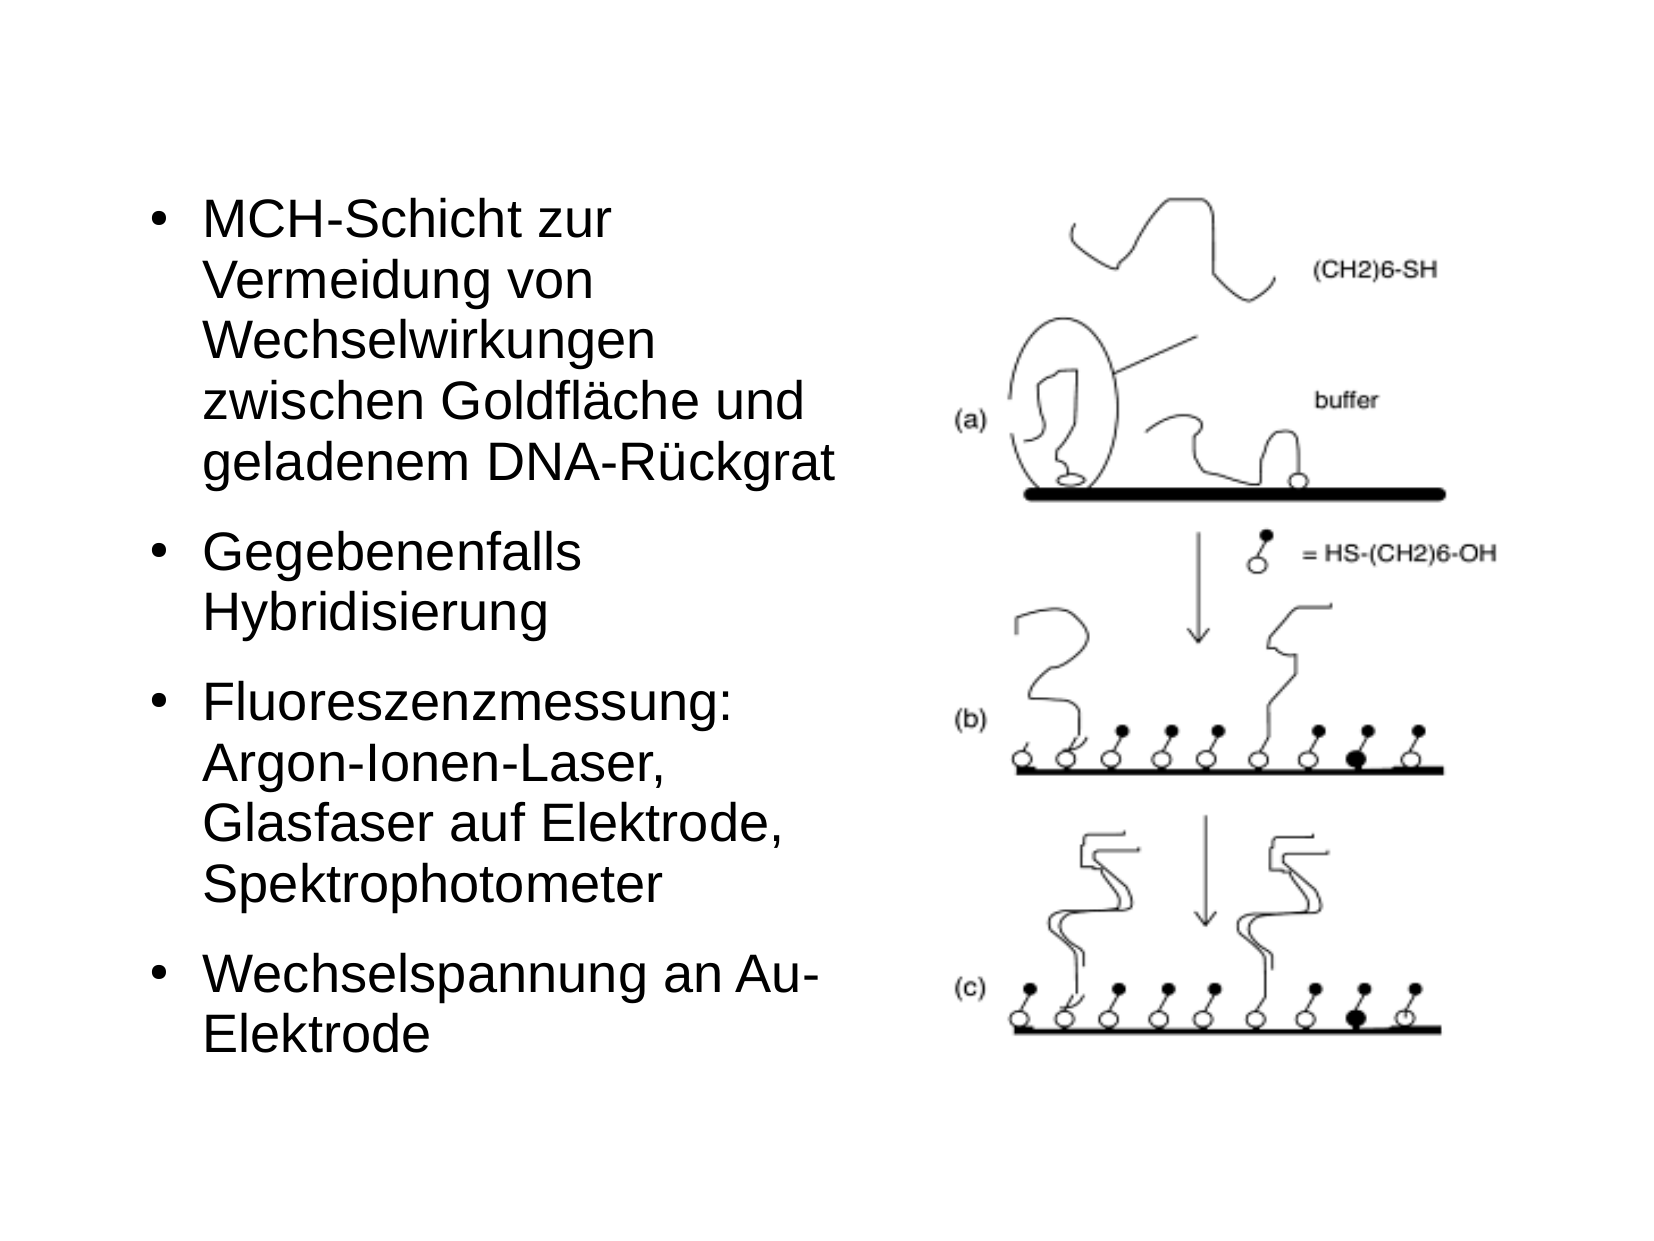

# MCH-Schicht zur Vermeidung von Wechselwirkungen zwischen Goldfläche und geladenem DNA-Rückgrat
Gegebenenfalls Hybridisierung
Fluoreszenzmessung: Argon-Ionen-Laser, Glasfaser auf Elektrode, Spektrophotometer
Wechselspannung an Au-Elektrode